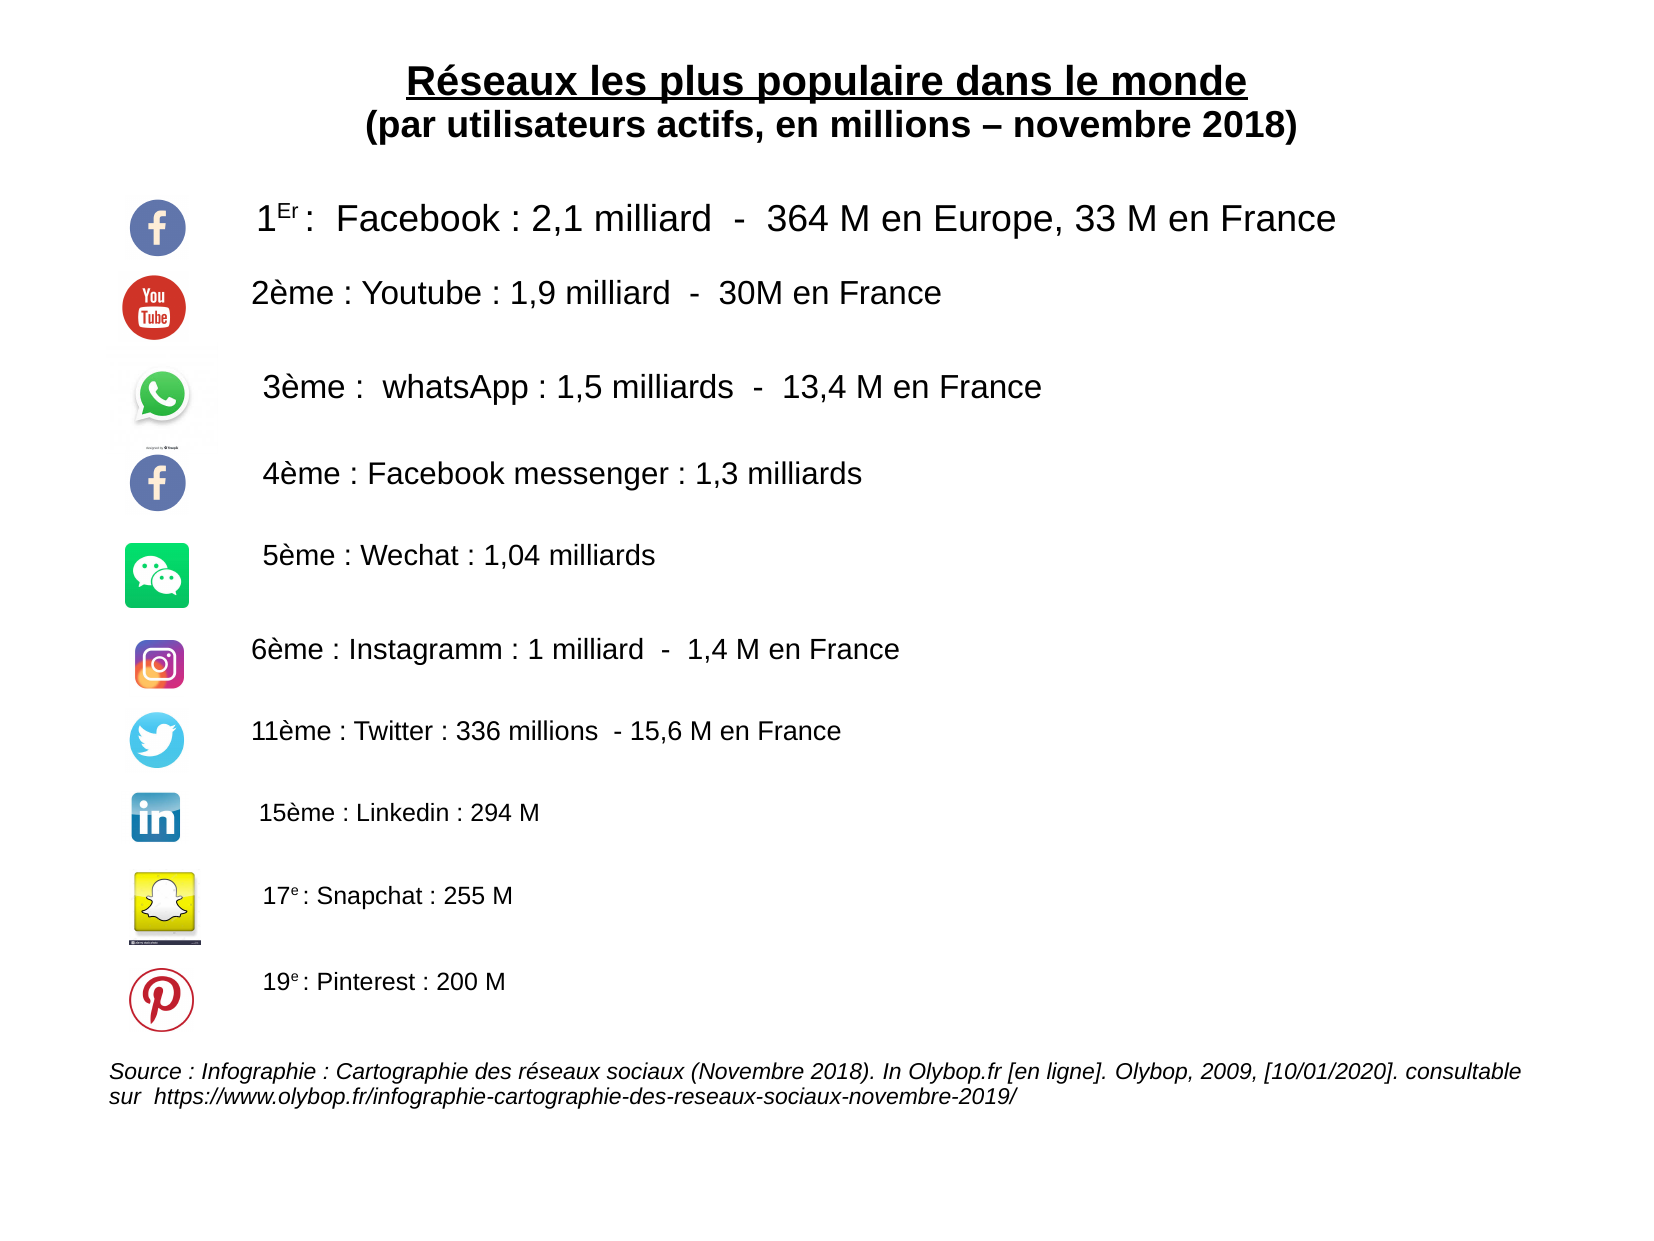

# Réseaux les plus populaire dans le monde (par utilisateurs actifs, en millions – novembre 2018)
1Er : Facebook : 2,1 milliard - 364 M en Europe, 33 M en France
2ème : Youtube : 1,9 milliard - 30M en France
3ème : whatsApp : 1,5 milliards - 13,4 M en France
4ème : Facebook messenger : 1,3 milliards
5ème : Wechat : 1,04 milliards
6ème : Instagramm : 1 milliard - 1,4 M en France
11ème : Twitter : 336 millions - 15,6 M en France
15ème : Linkedin : 294 M
17e : Snapchat : 255 M
19e : Pinterest : 200 M
Source : Infographie : Cartographie des réseaux sociaux (Novembre 2018). In Olybop.fr [en ligne]. Olybop, 2009, [10/01/2020]. consultable sur https://www.olybop.fr/infographie-cartographie-des-reseaux-sociaux-novembre-2019/